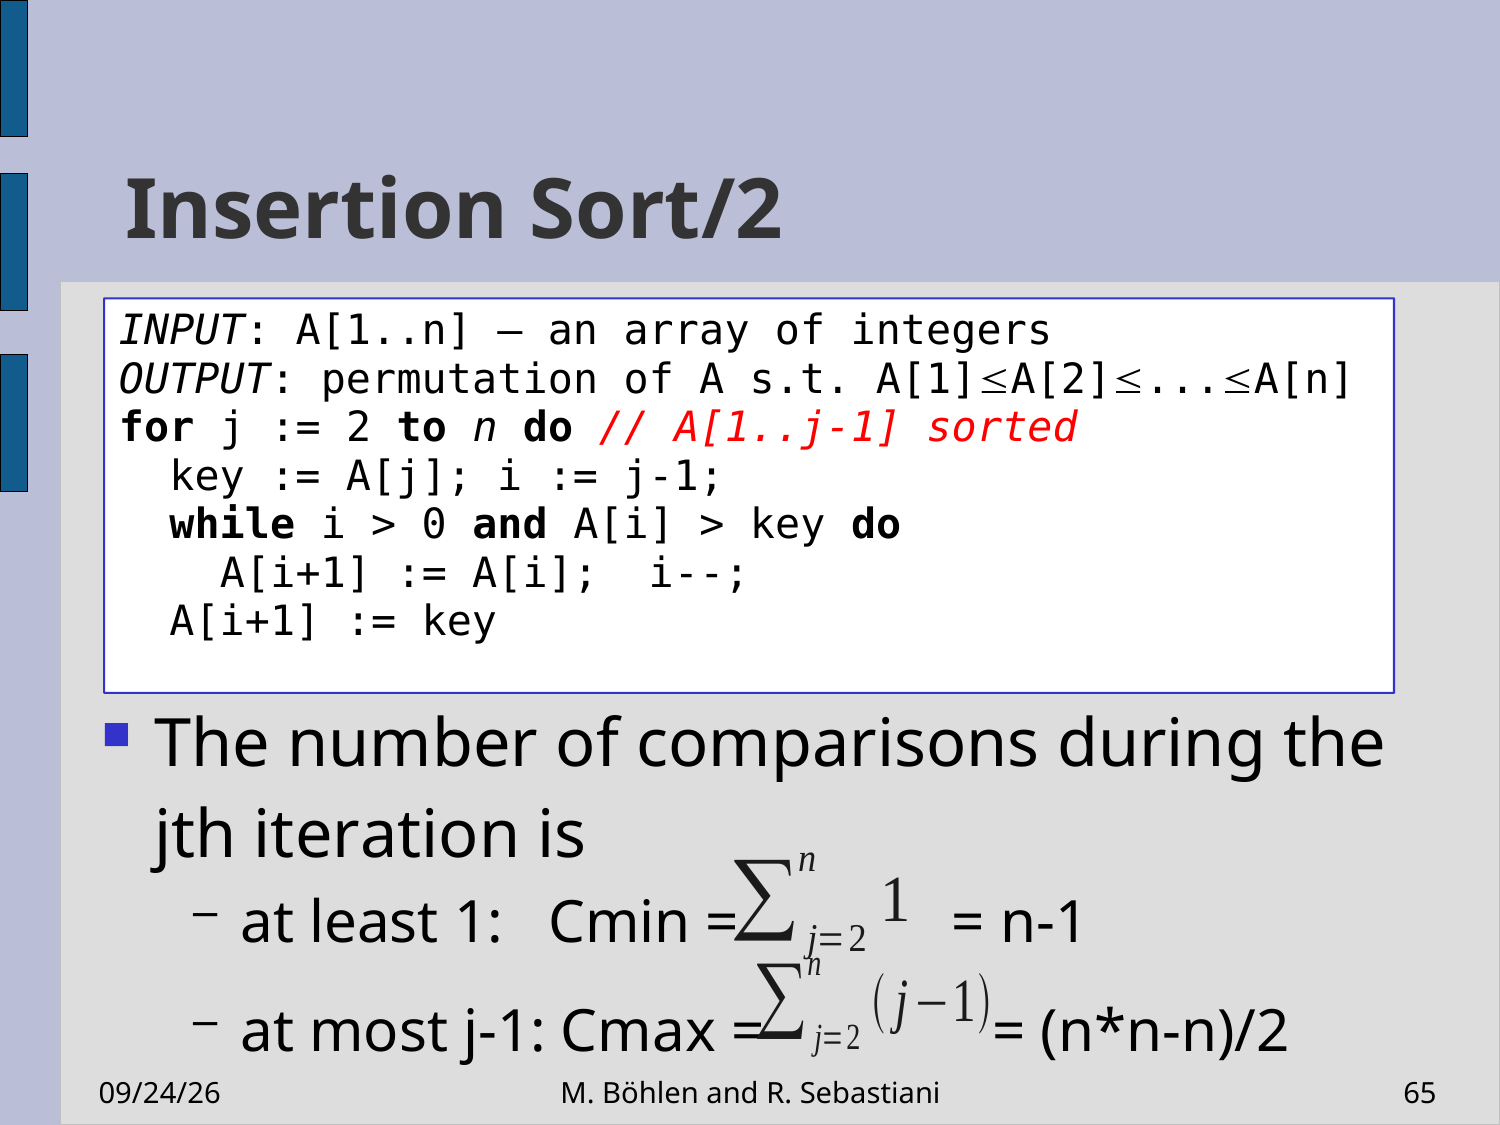

# Insertion Sort/2
INPUT: A[1..n] – an array of integers
OUTPUT: permutation of A s.t. A[1]A[2]...A[n]
for j := 2 to n do // A[1..j-1] sorted
 key := A[j]; i := j-1;
 while i > 0 and A[i] > key do
 A[i+1] := A[i]; i--;
 A[i+1] := key
The number of comparisons during the jth iteration is
at least 1: Cmin = = n-1
at most j-1: Cmax = = (n*n-n)/2
M. Böhlen and R. Sebastiani
65